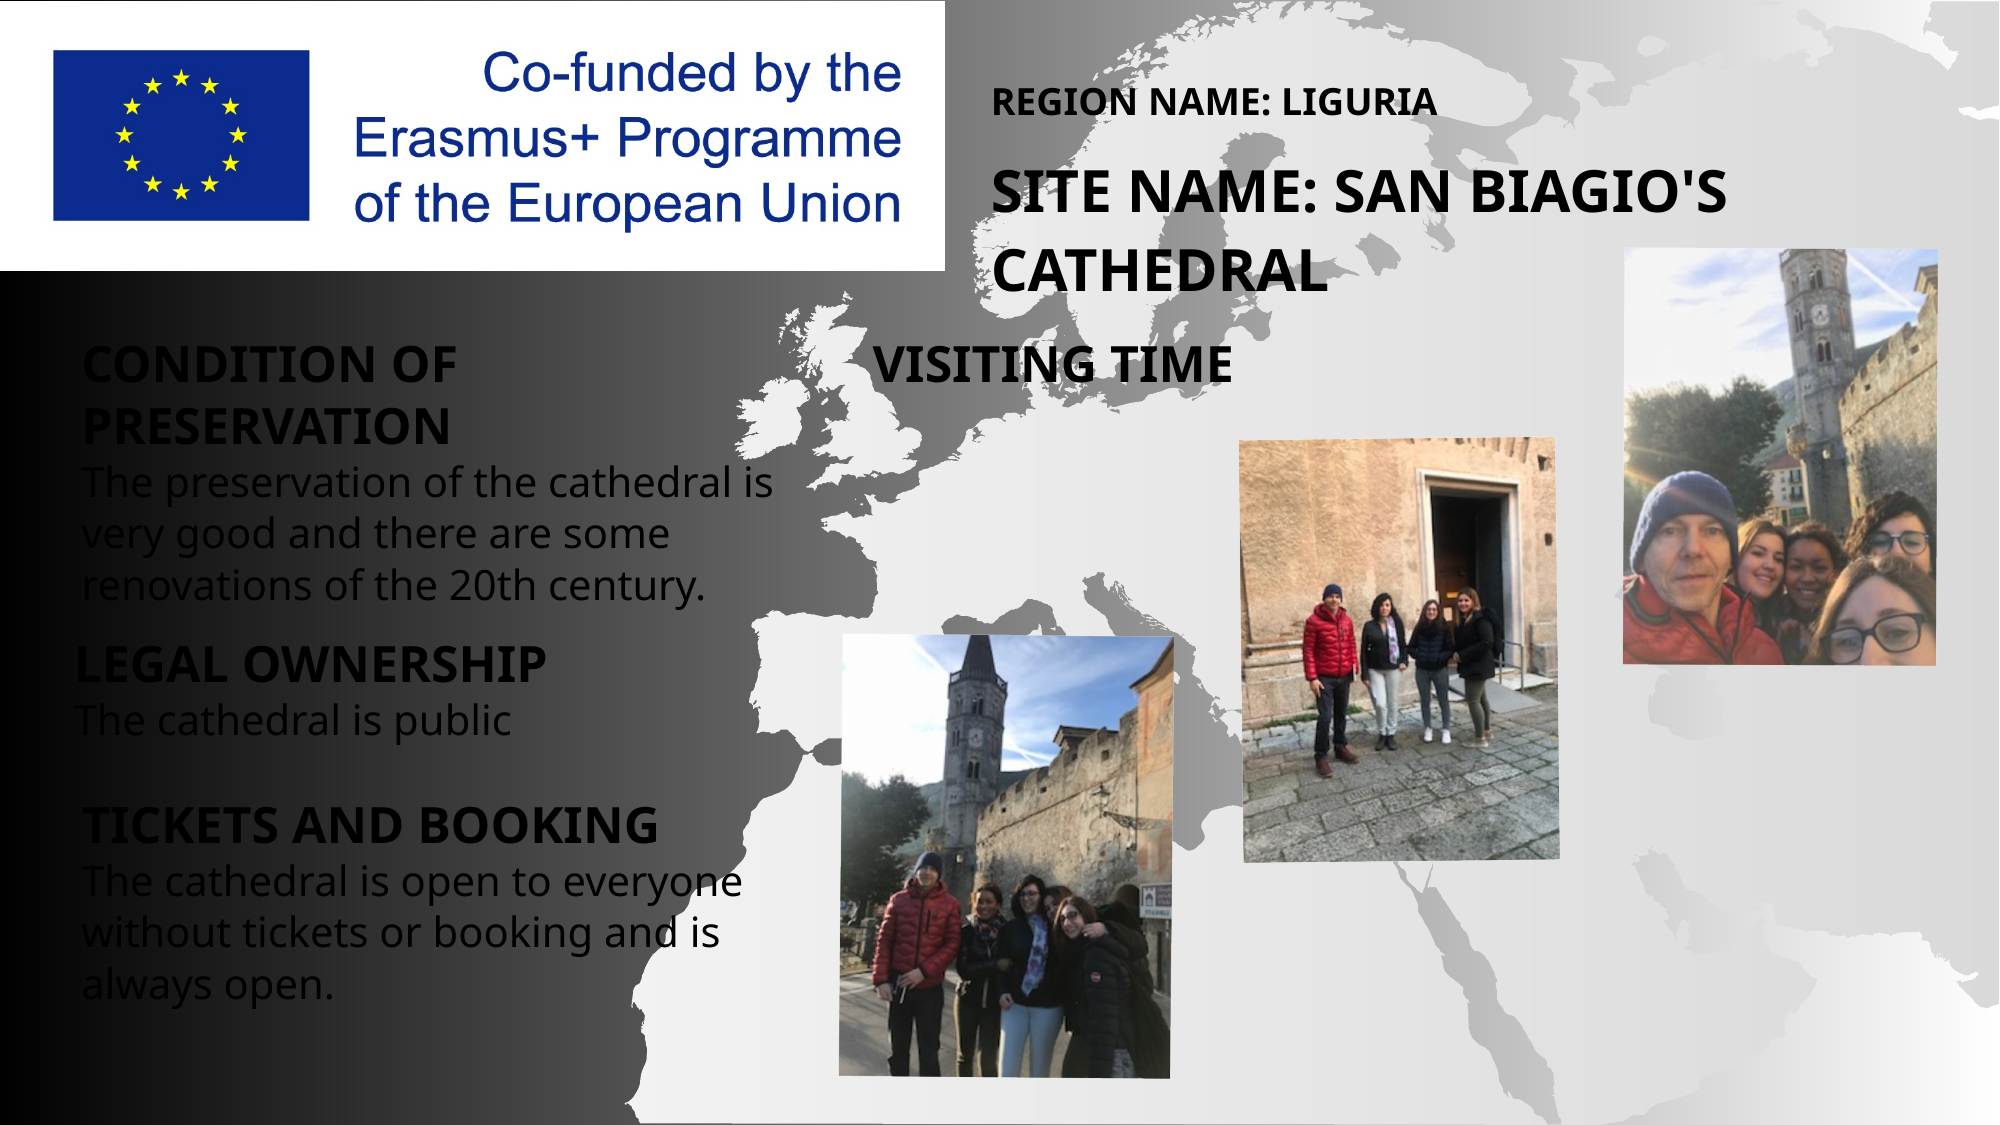

REGION NAME: LIGURIA
SITE NAME: SAN BIAGIO'S CATHEDRAL
CONDITION OF PRESERVATION
The preservation of the cathedral is very good and there are some renovations of the 20th century.
VISITING TIME
.
LEGAL OWNERSHIP
The cathedral is public
TICKETS AND BOOKING
The cathedral is open to everyone without tickets or booking and is always open.